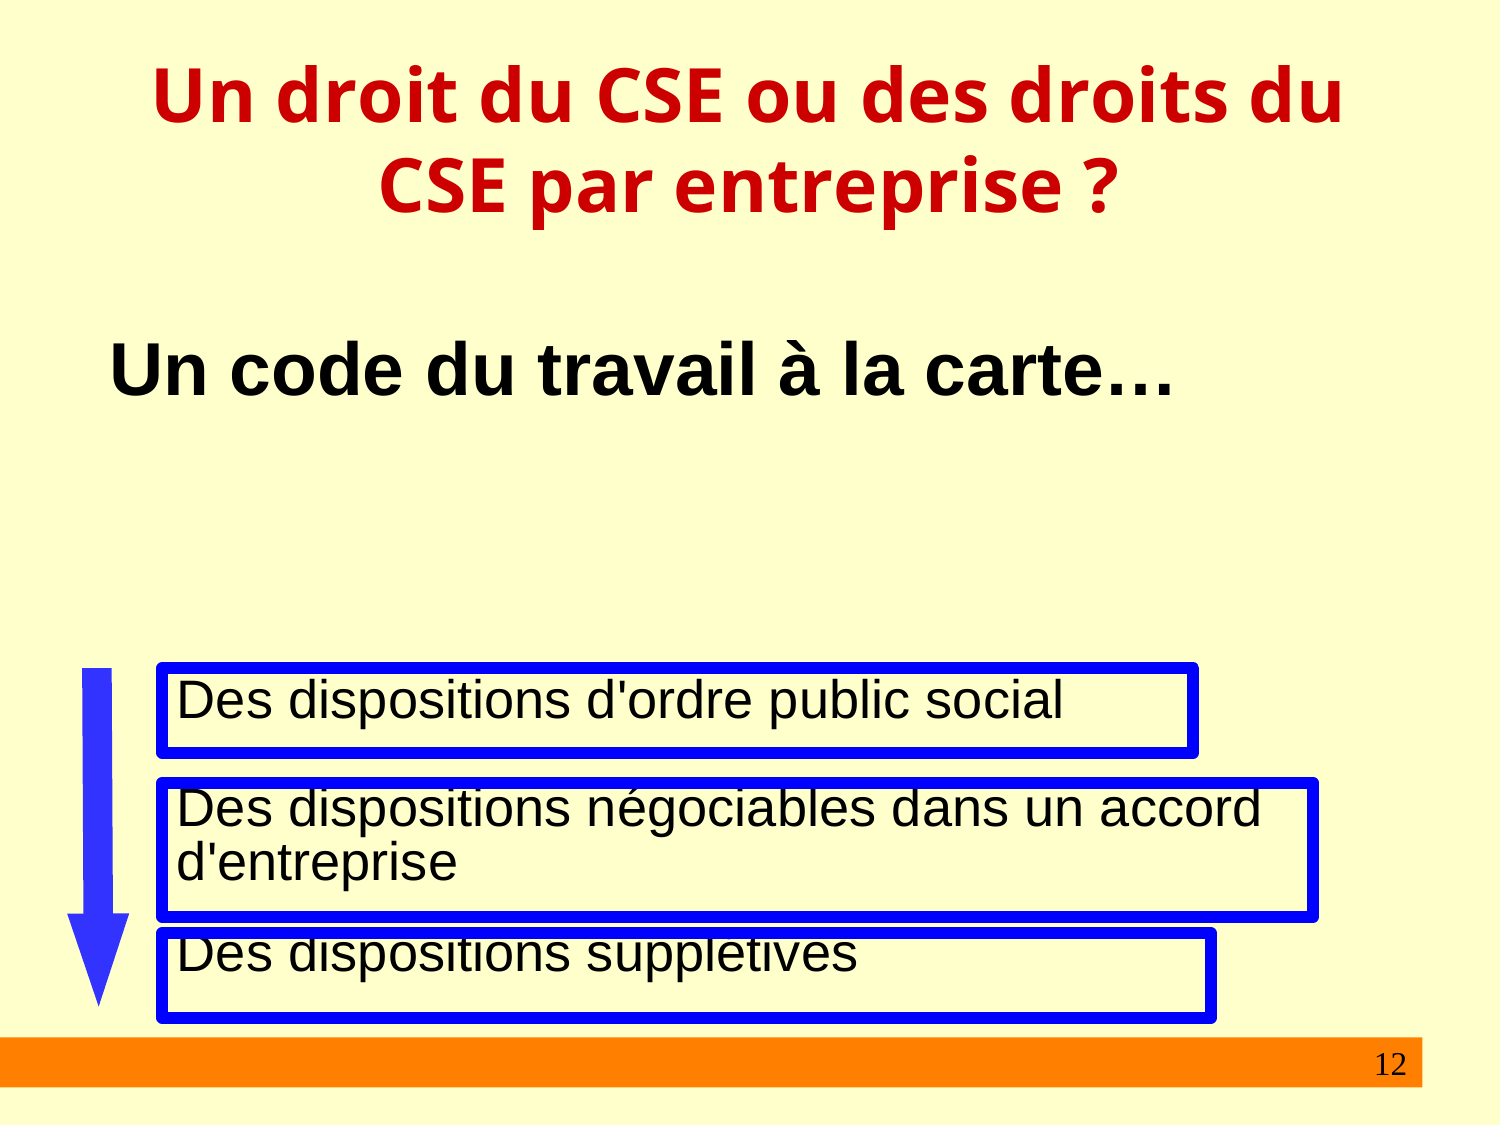

# Un droit du CSE ou des droits du CSE par entreprise ?
Un code du travail à la carte…
Des dispositions d'ordre public social
Des dispositions négociables dans un accord d'entreprise
Des dispositions supplétives